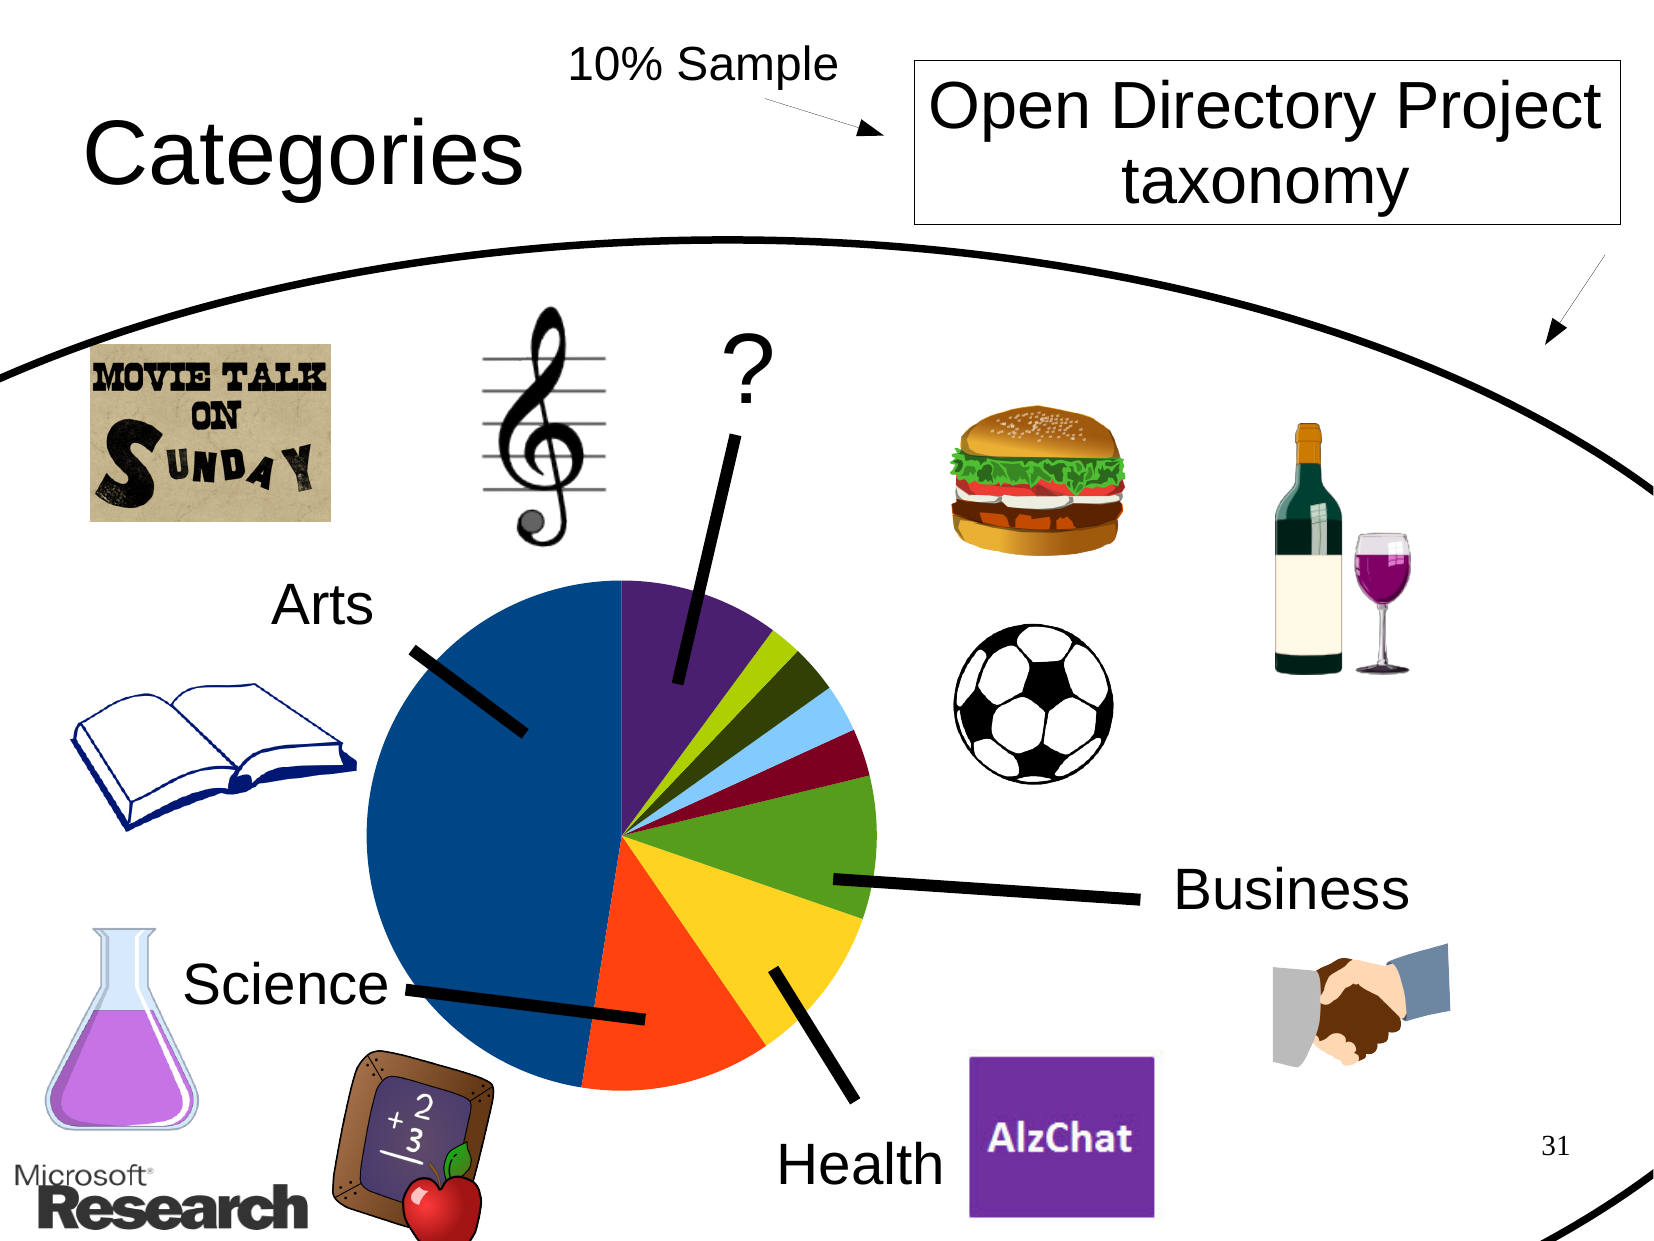

10% Sample
# Categories
Open Directory Project
taxonomy
?
Arts
### Chart
| Category | Column 1 |
|---|---|
| Arts | 47.0 |
| Science | 12.0 |
| Health | 10.0 |
| Business | 9.0 |
| Sports | 3.0 |
| Society | 3.0 |
| Recreation | 3.0 |
| Games | 2.0 |
| Unknown / Not English | 10.0 |
Business
Science
Health
31